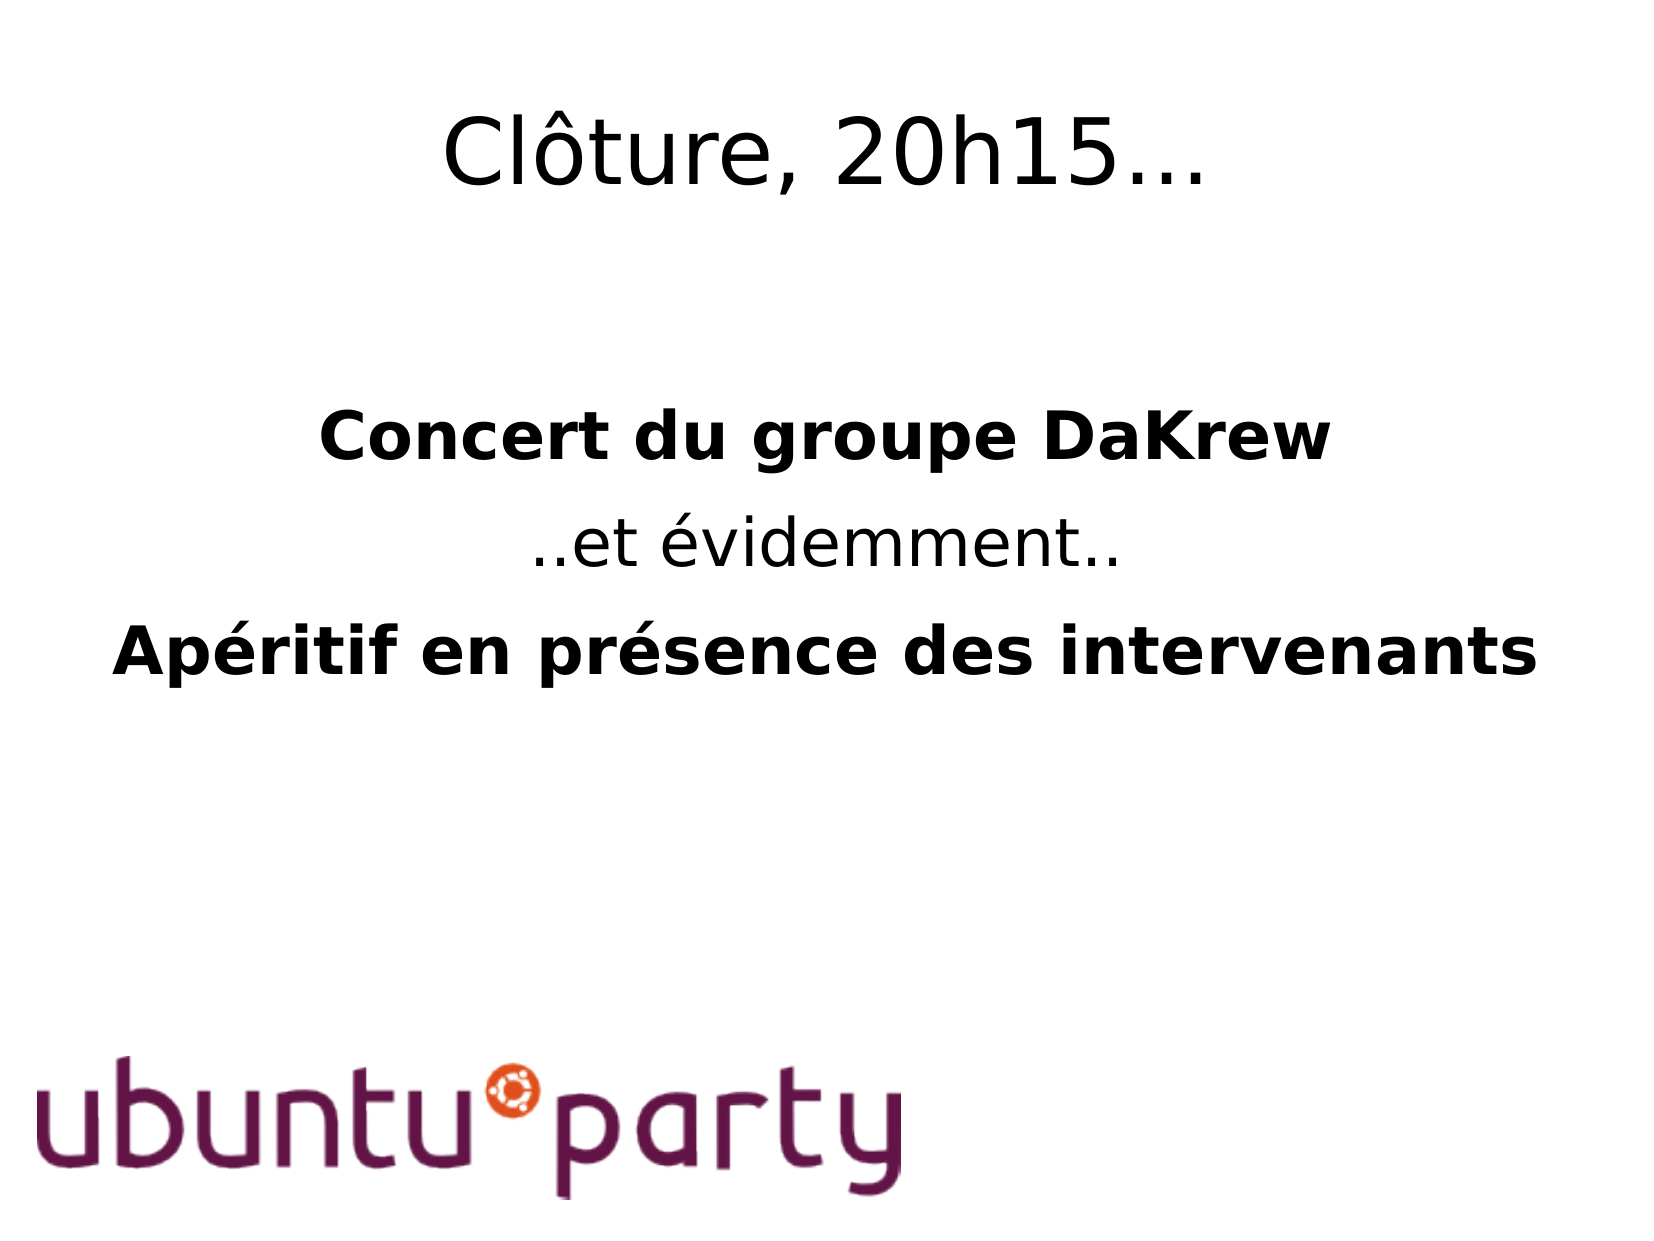

# Clôture, 20h15...
Concert du groupe DaKrew
..et évidemment..
Apéritif en présence des intervenants